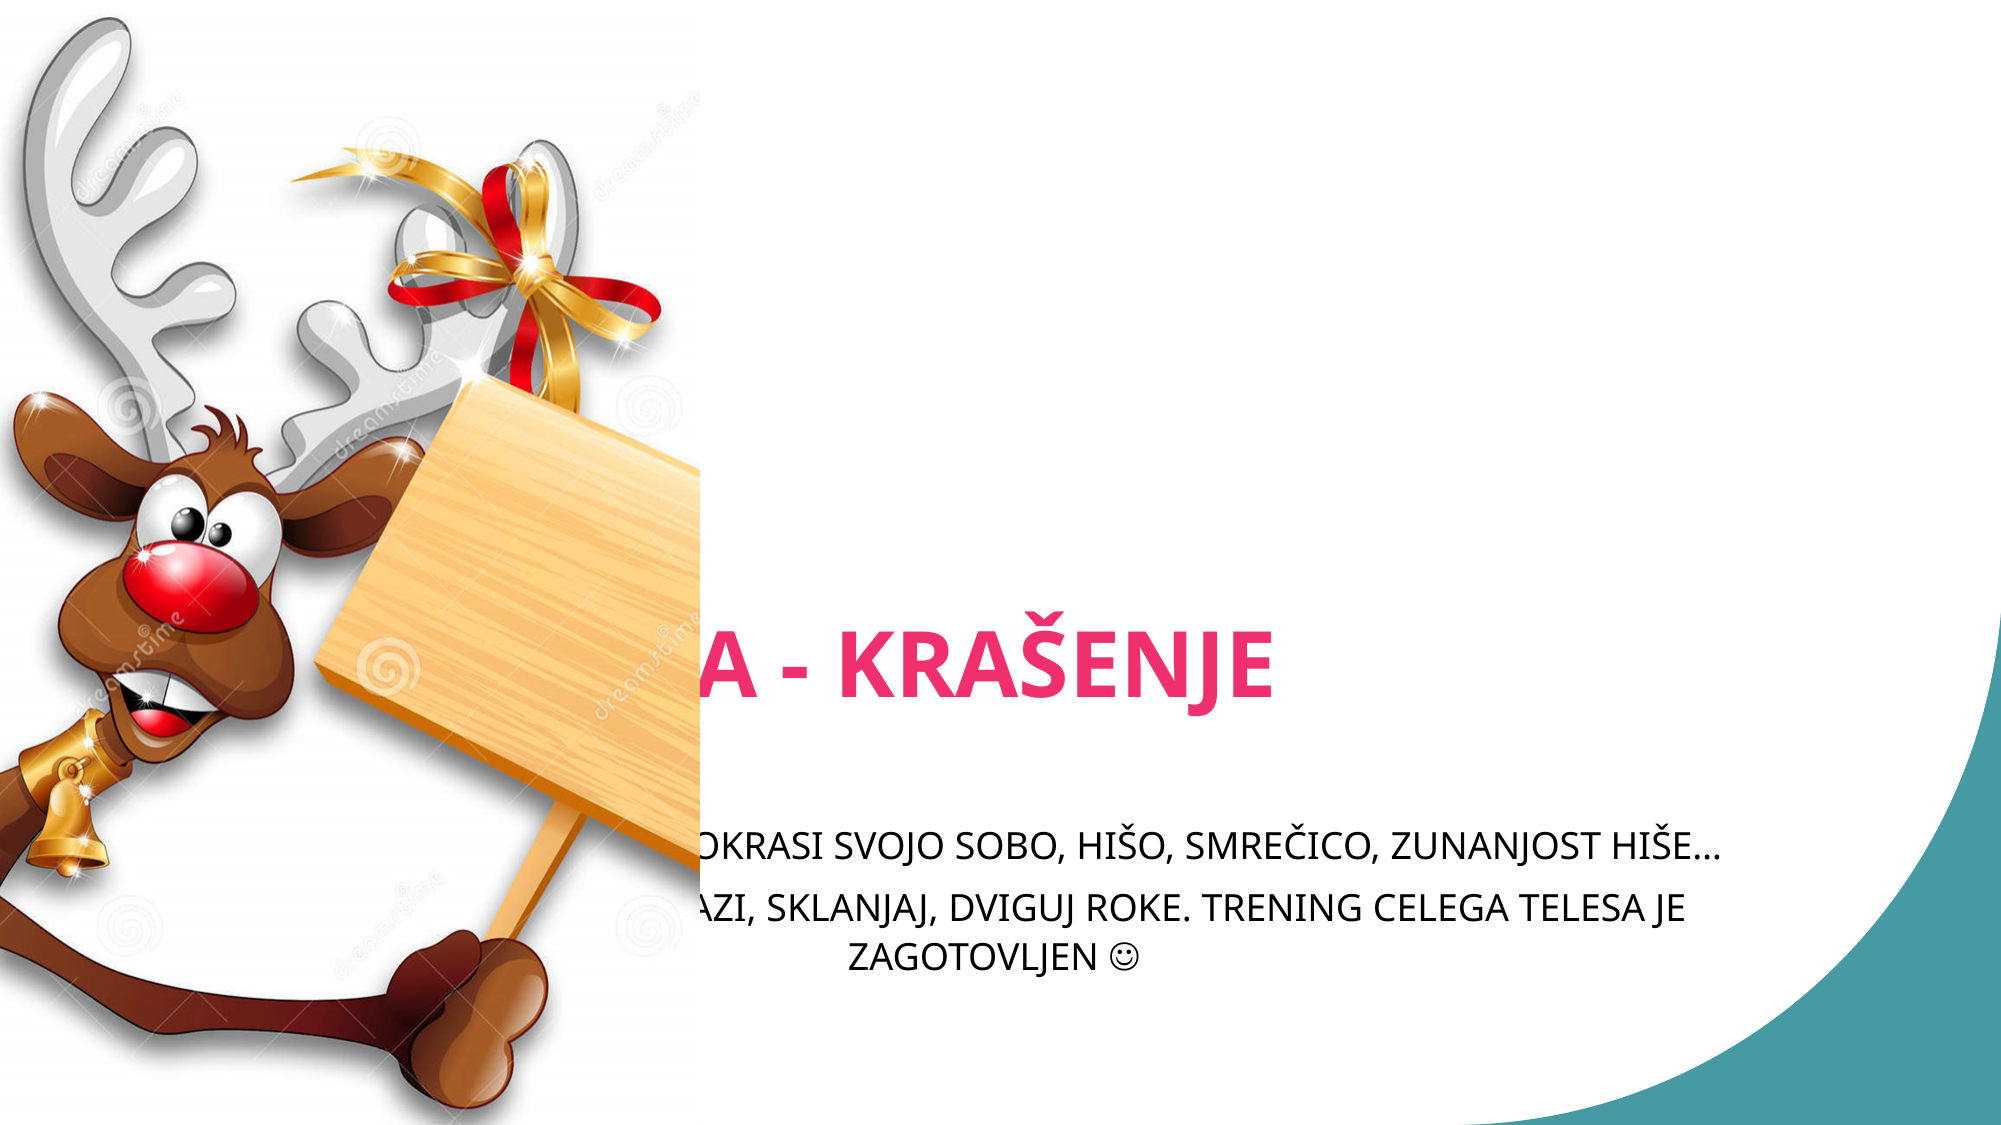

# 5. NALOGA - KRAŠENJE
ČIM LEPŠE NAVIDEZNO, OKRASI SVOJO SOBO, HIŠO, SMREČICO, ZUNANJOST HIŠE…
PRI TEM PLEZAJ, SE PLAZI, SKLANJAJ, DVIGUJ ROKE. TRENING CELEGA TELESA JE ZAGOTOVLJEN 